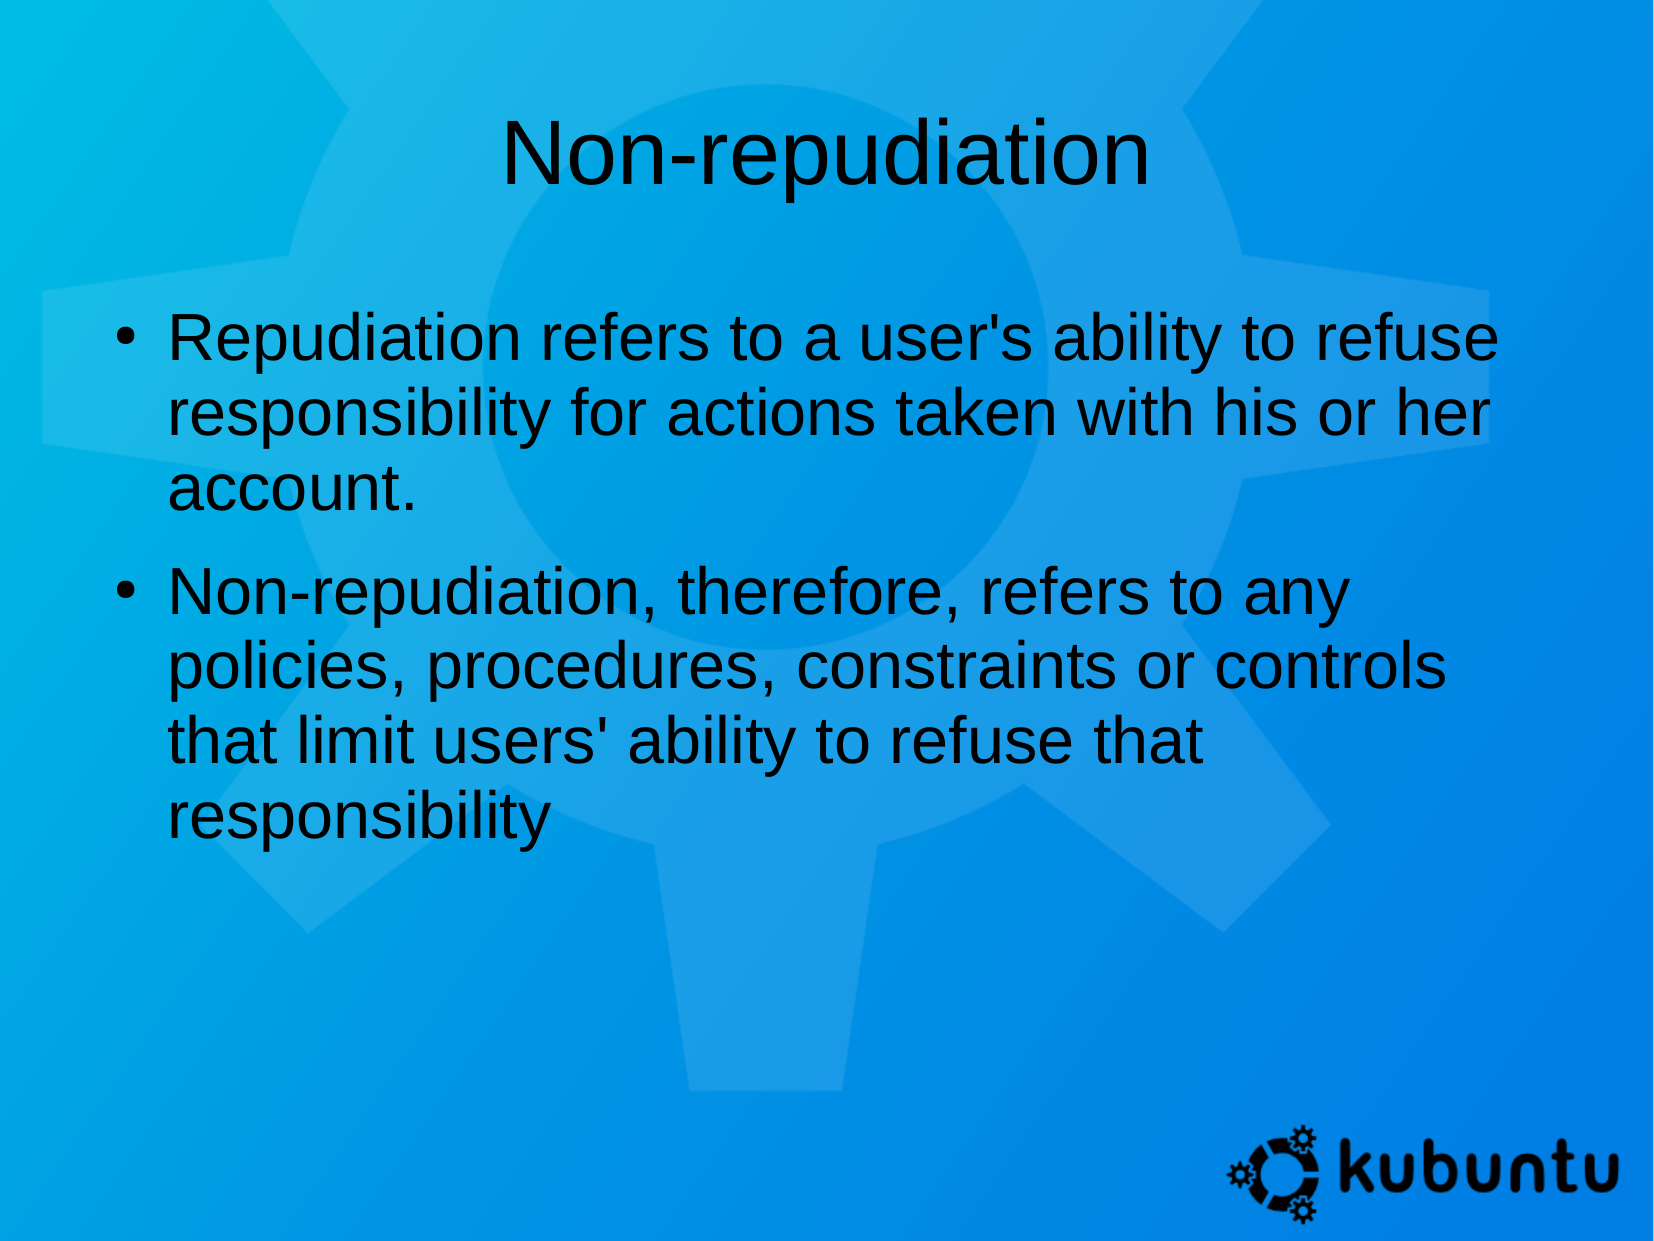

# Non-repudiation
Repudiation refers to a user's ability to refuse responsibility for actions taken with his or her account.
Non-repudiation, therefore, refers to any policies, procedures, constraints or controls that limit users' ability to refuse that responsibility